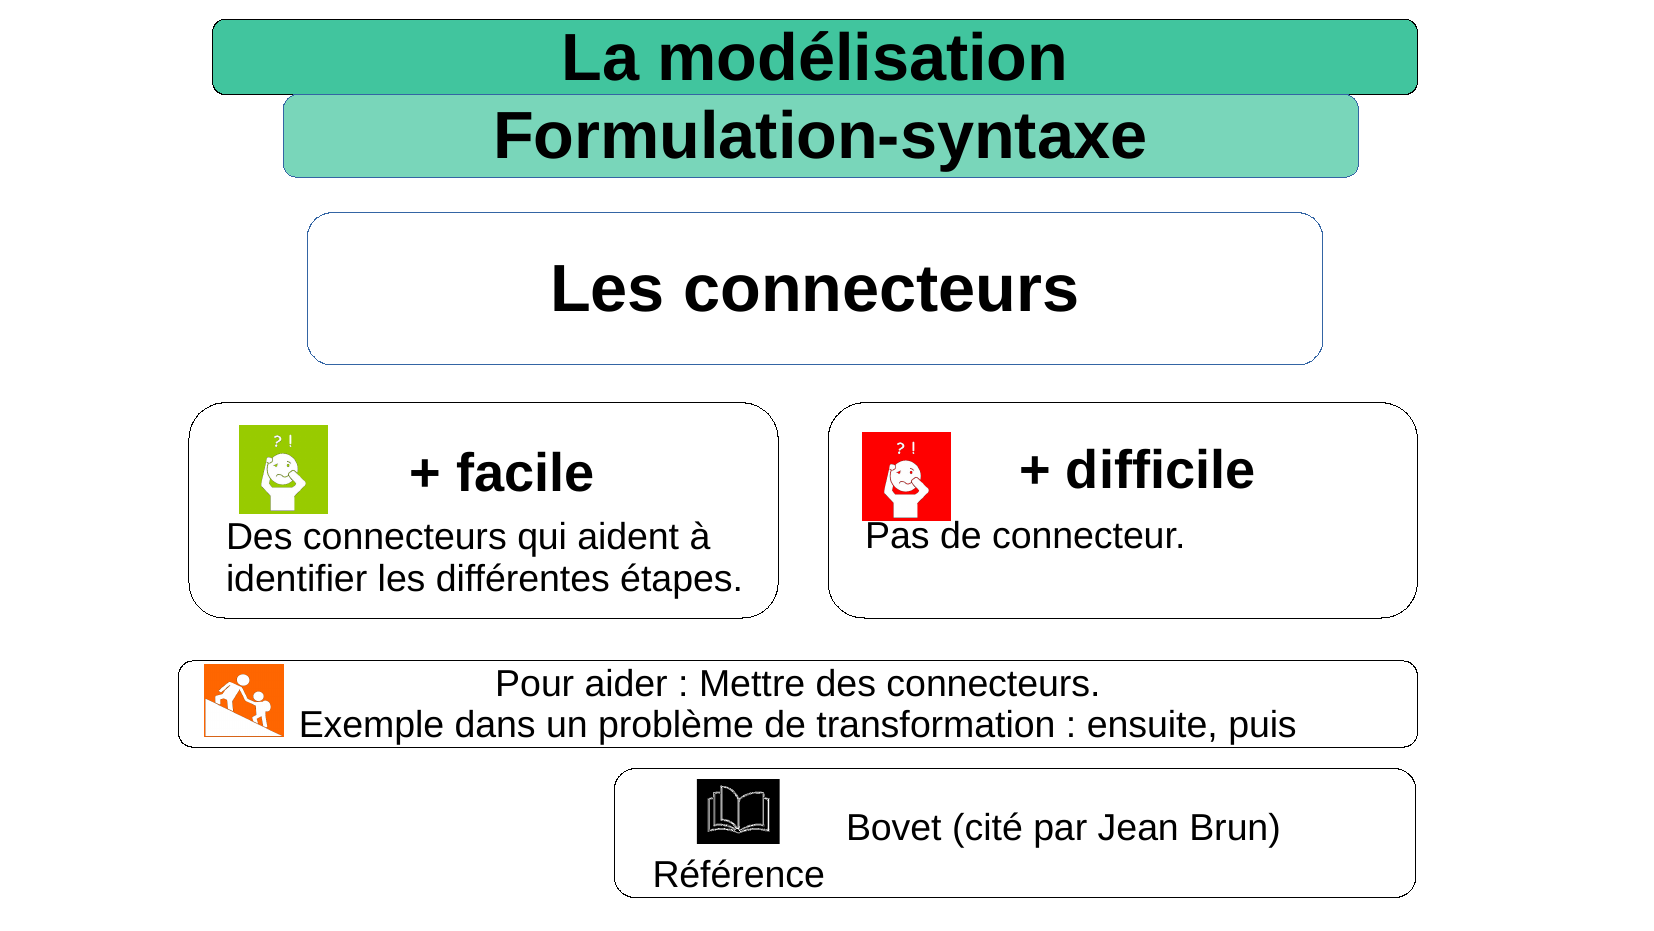

La modélisation
Formulation-syntaxe
Les connecteurs
+ difficile
+ facile
Pas de connecteur.
Des connecteurs qui aident à
identifier les différentes étapes.
Pour aider : Mettre des connecteurs.
Exemple dans un problème de transformation : ensuite, puis
Bovet (cité par Jean Brun)
Référence